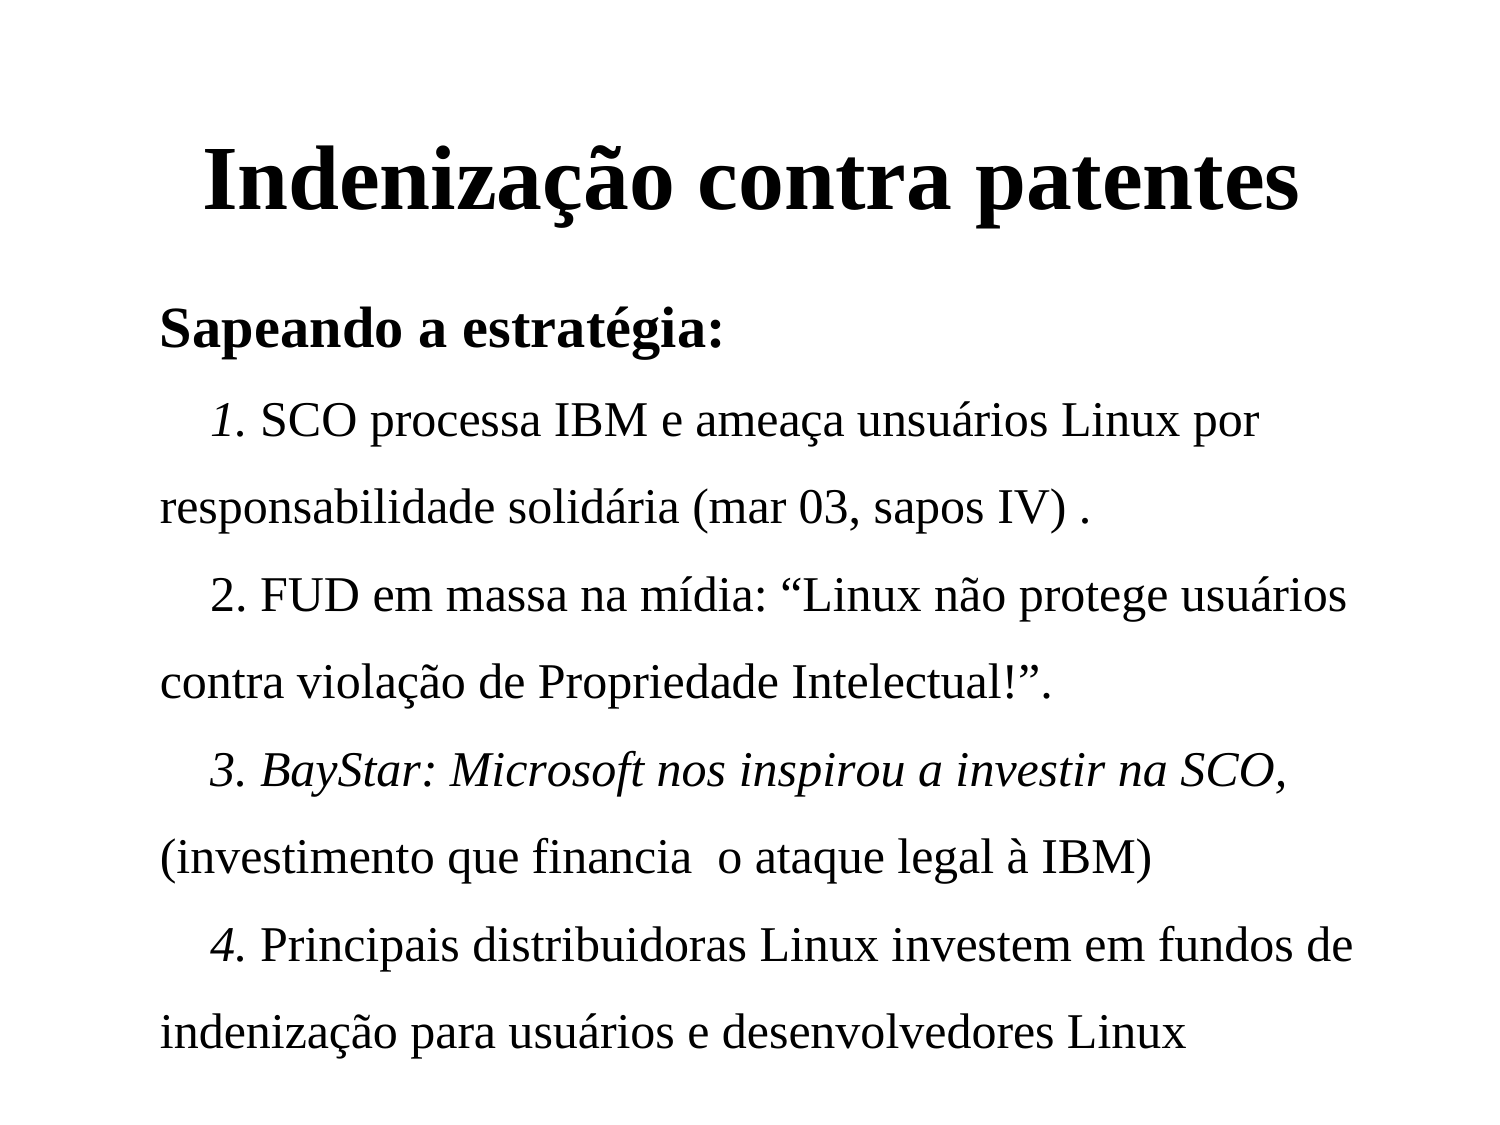

# Indenização contra patentes
Sapeando a estratégia:
 1. SCO processa IBM e ameaça unsuários Linux por responsabilidade solidária (mar 03, sapos IV) .
 2. FUD em massa na mídia: “Linux não protege usuários contra violação de Propriedade Intelectual!”.
 3. BayStar: Microsoft nos inspirou a investir na SCO, (investimento que financia o ataque legal à IBM)
 4. Principais distribuidoras Linux investem em fundos de indenização para usuários e desenvolvedores Linux